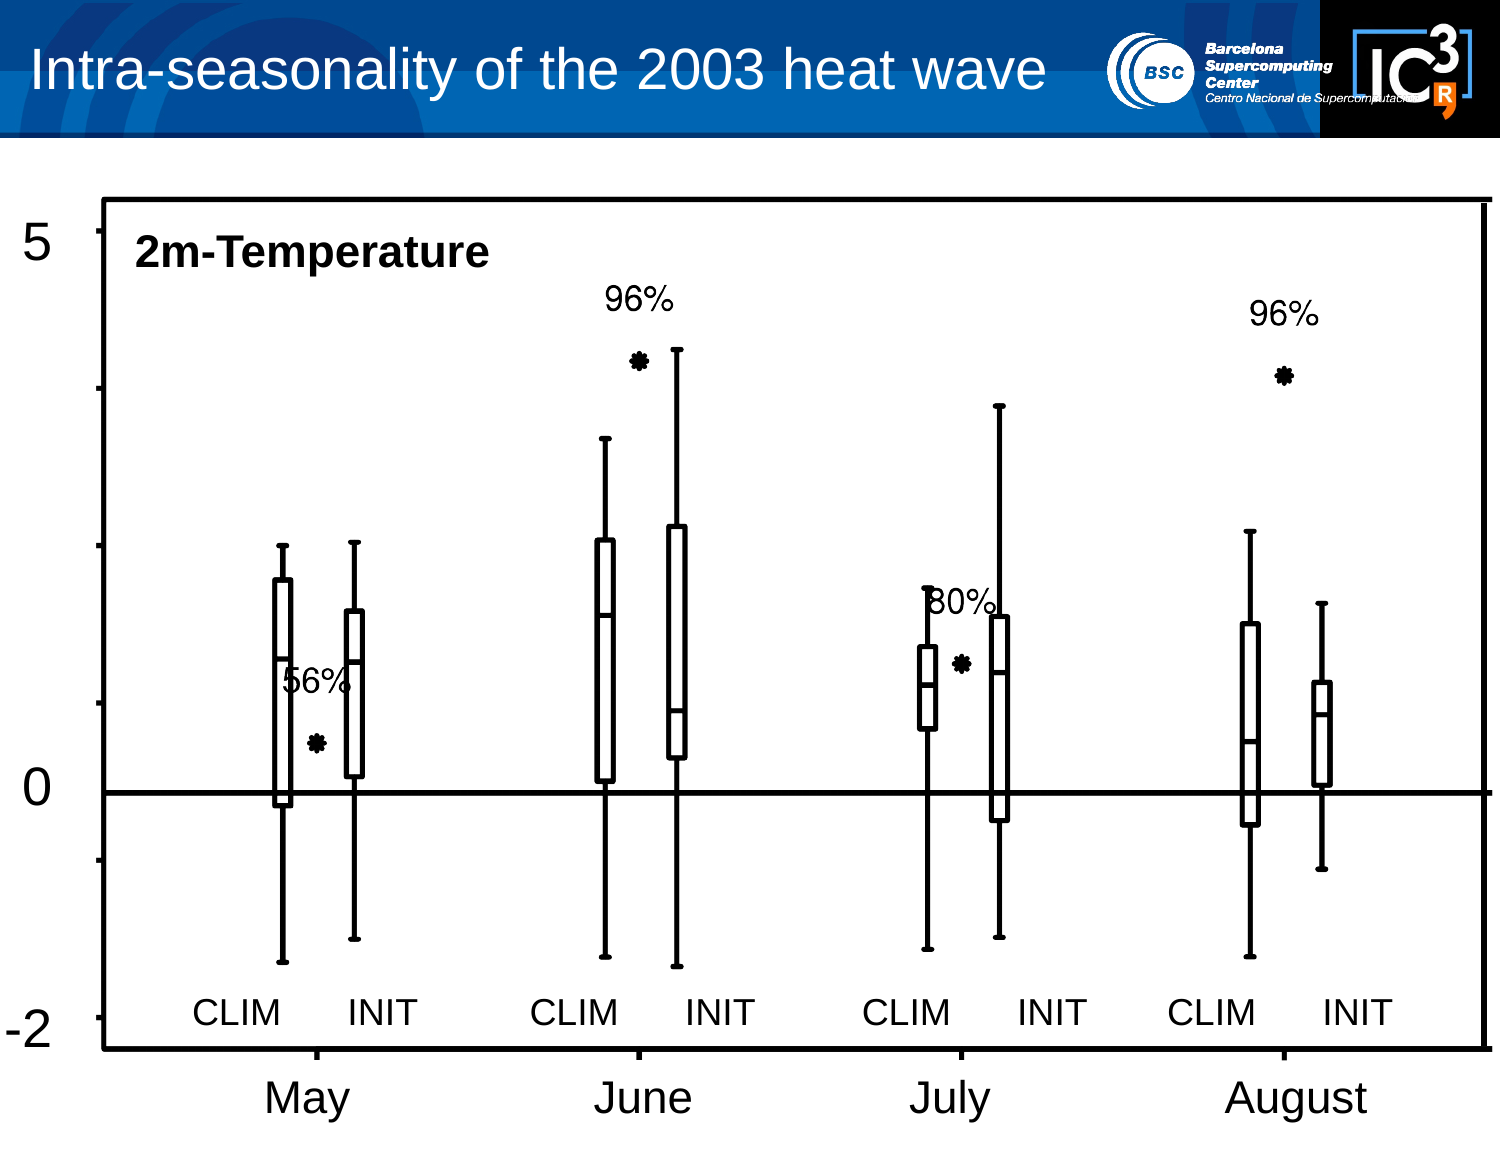

Intra-seasonality of the 2003 heat wave
5
0
-2
2m-Temperature
CLIM
INIT
CLIM
INIT
CLIM
INIT
CLIM
INIT
May
June
July
August